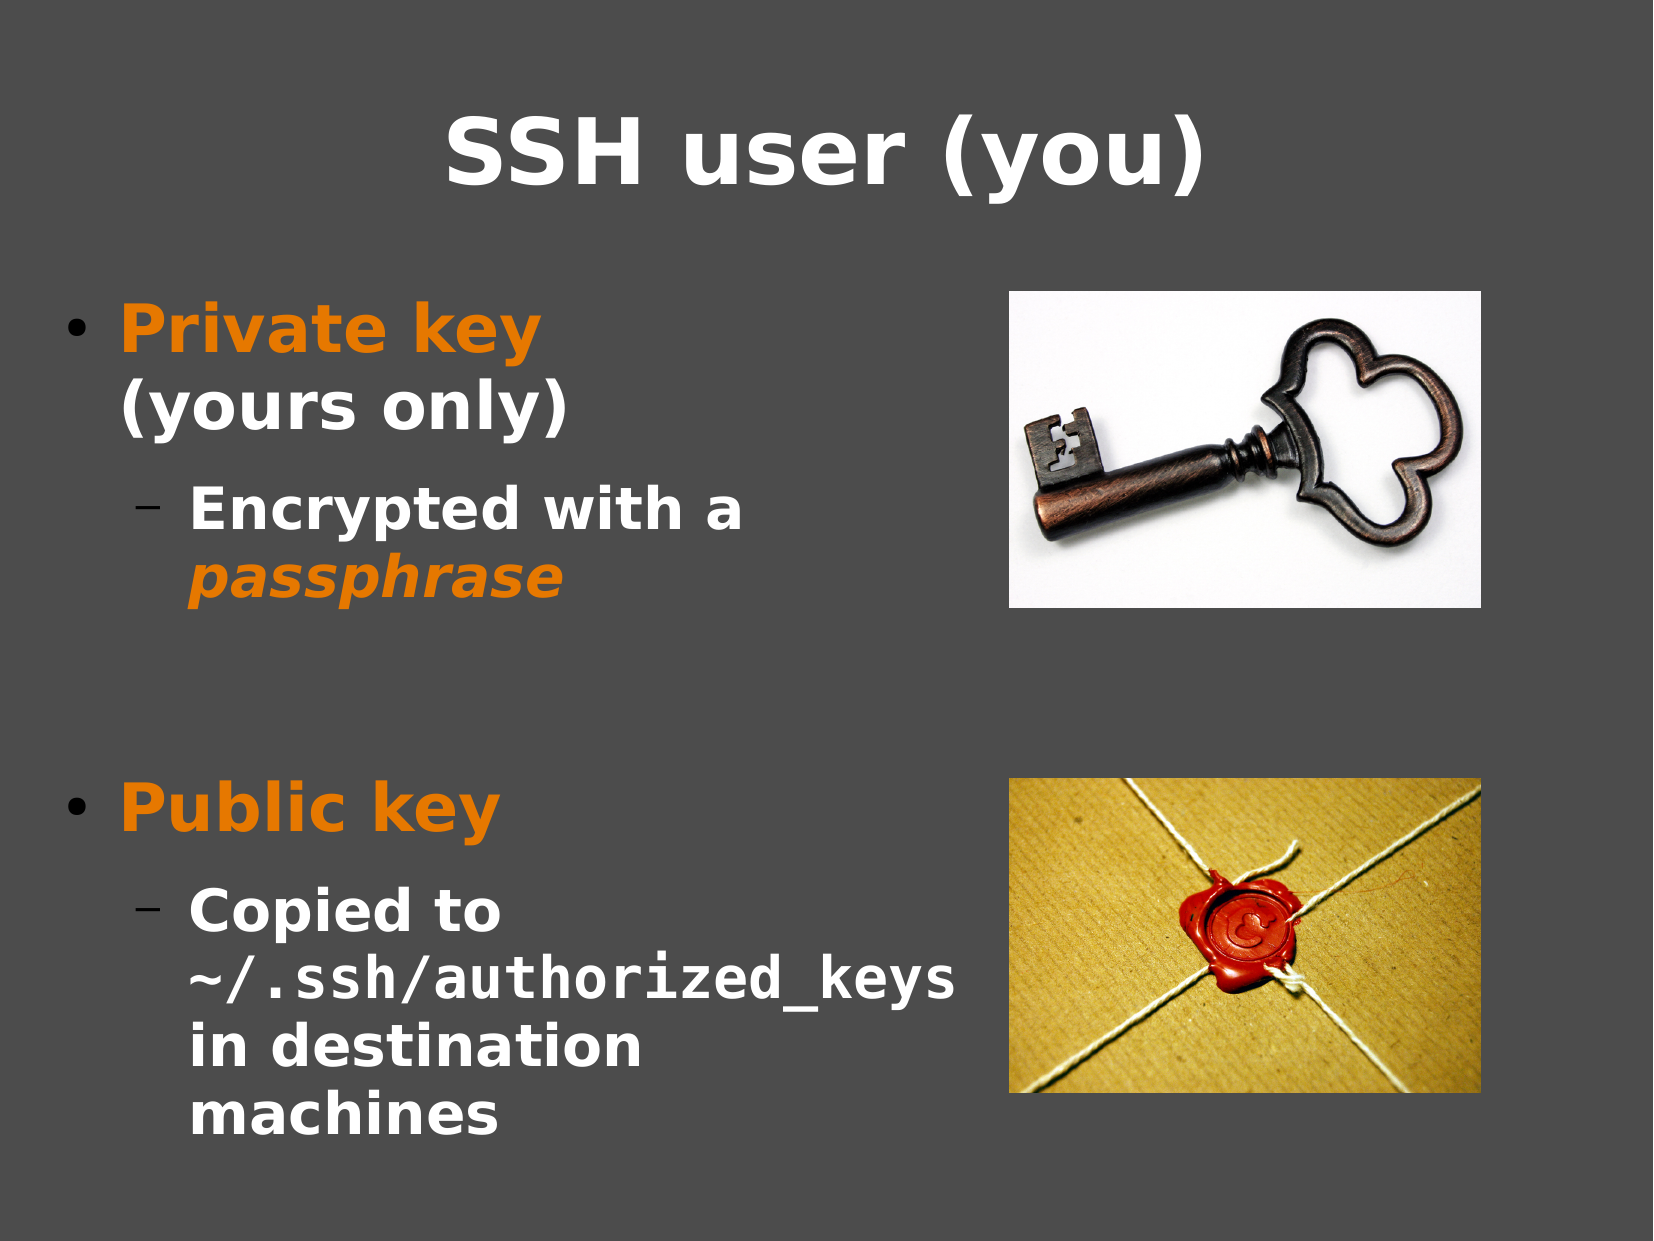

# SSH user (you)
Private key
(yours only)
Encrypted with a passphrase
Public key
Copied to ~/.ssh/authorized_keys in destination machines